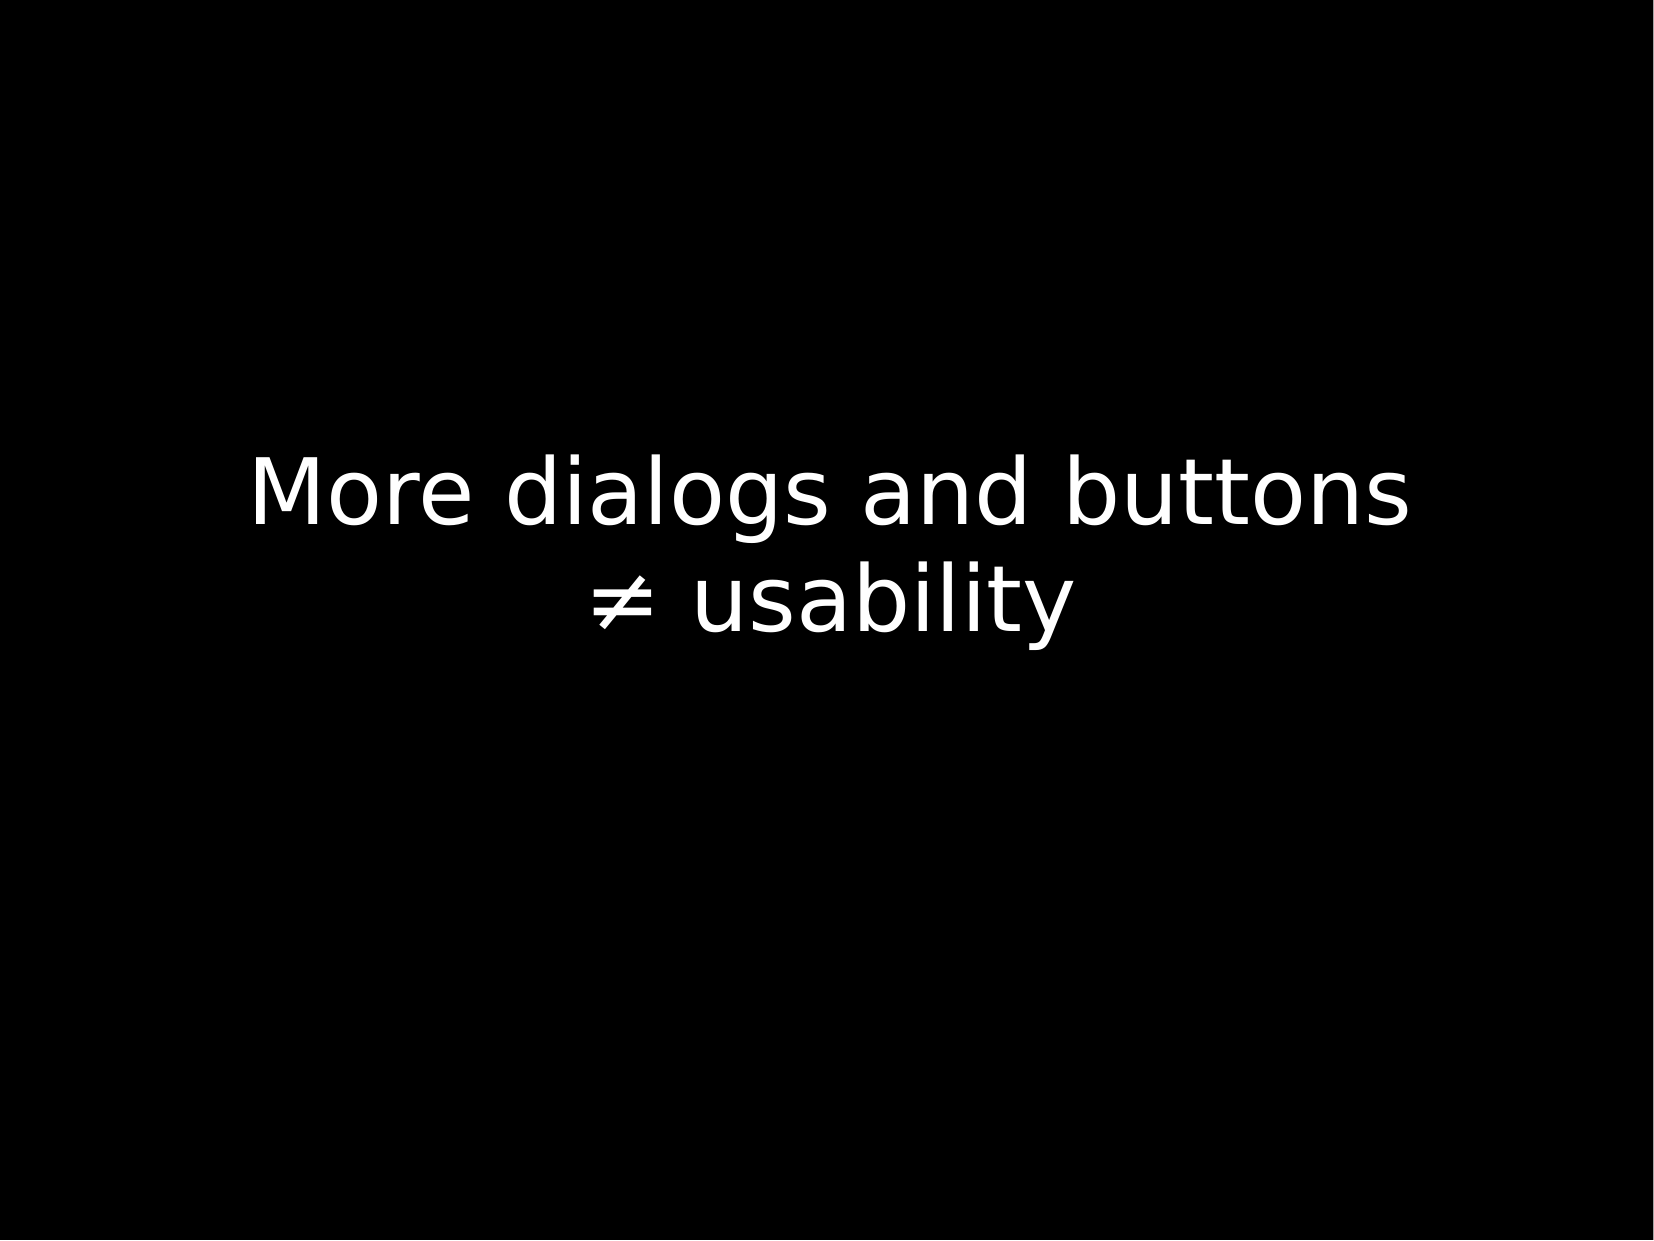

# More dialogs and buttons ≠ usability